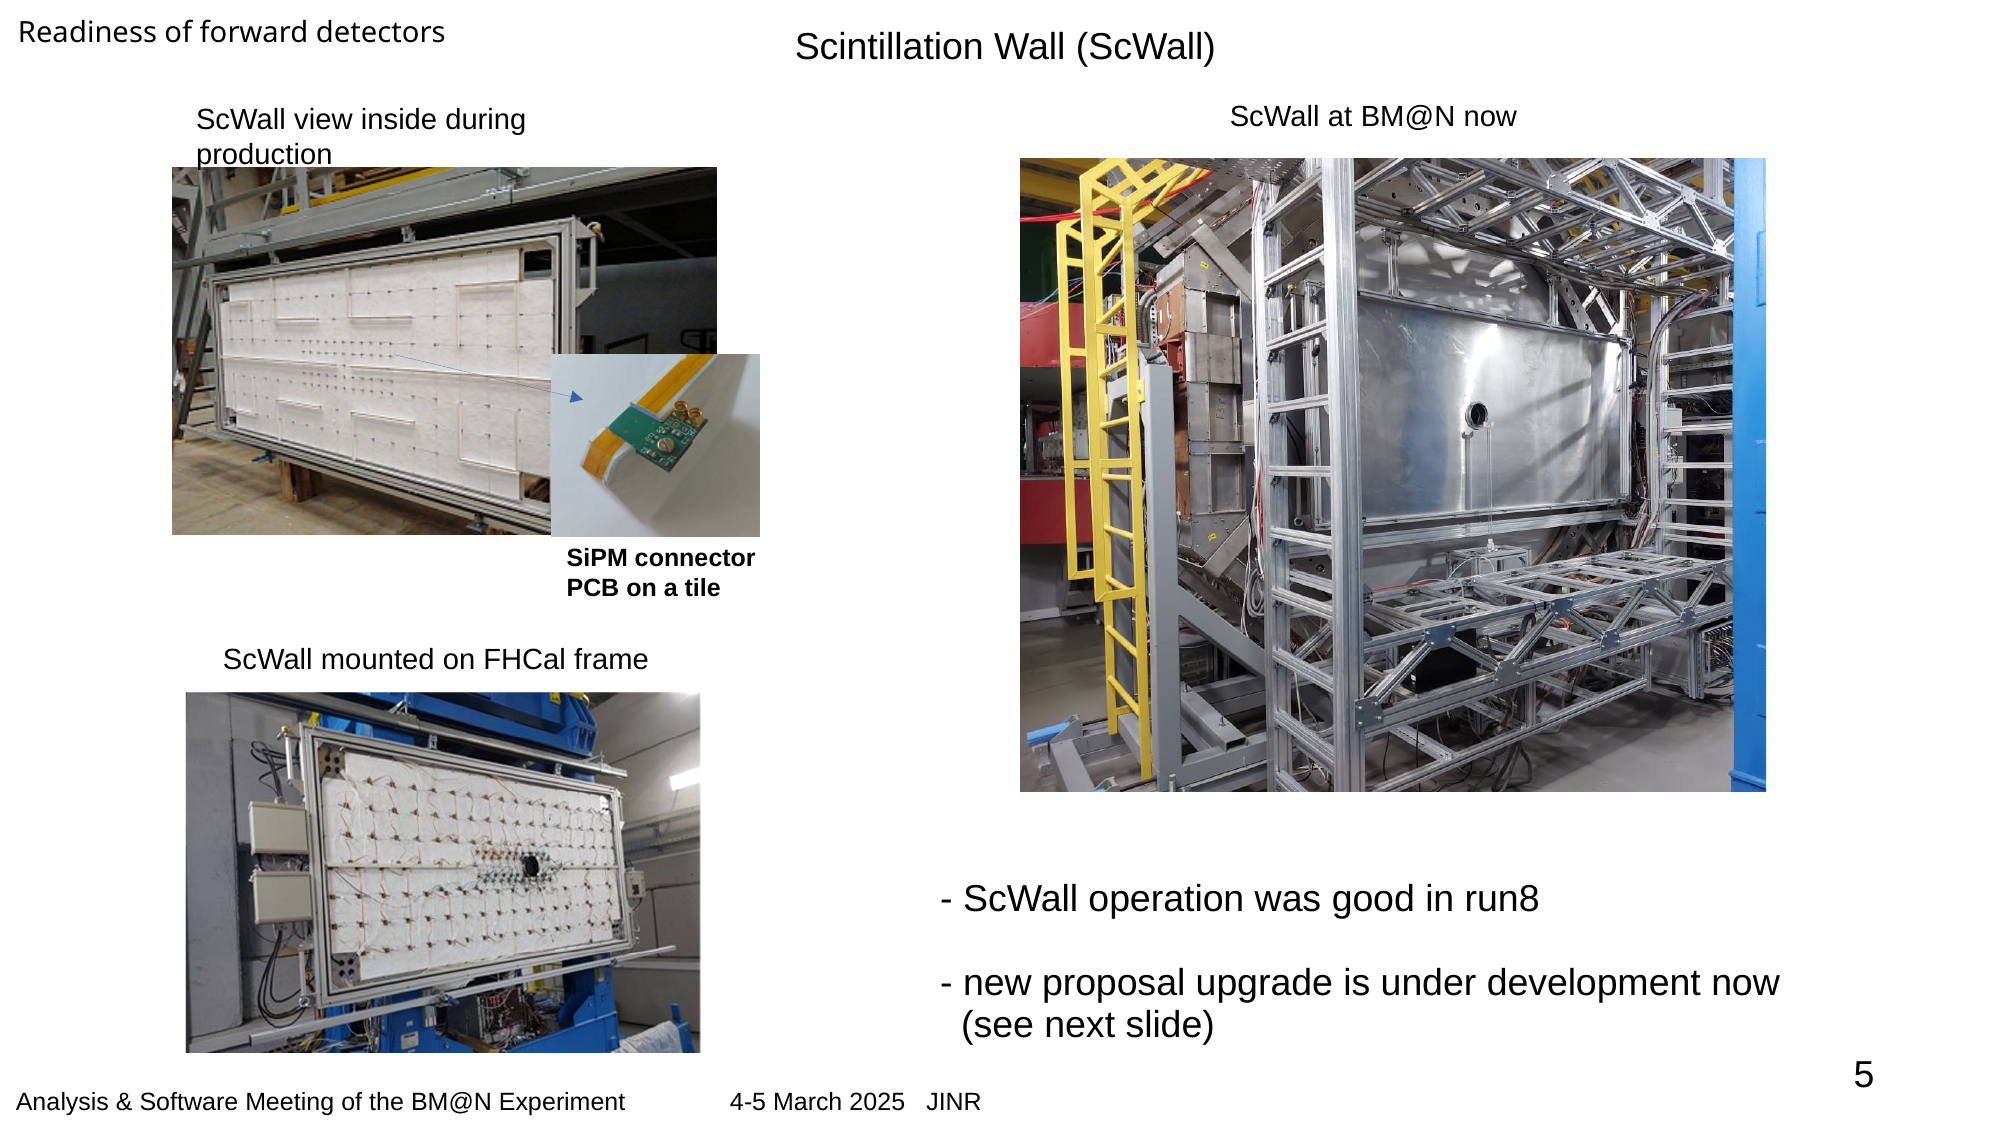

Readiness of forward detectors
Scintillation Wall (ScWall)
ScWall at BM@N now
ScWall view inside during production
SiPM connector
PCB on a tile
ScWall mounted on FHCal frame
 - ScWall operation was good in run8
 - new proposal upgrade is under development now
 (see next slide)
Analysis & Software Meeting of the BM@N Experiment 4-5 March 2025 JINR